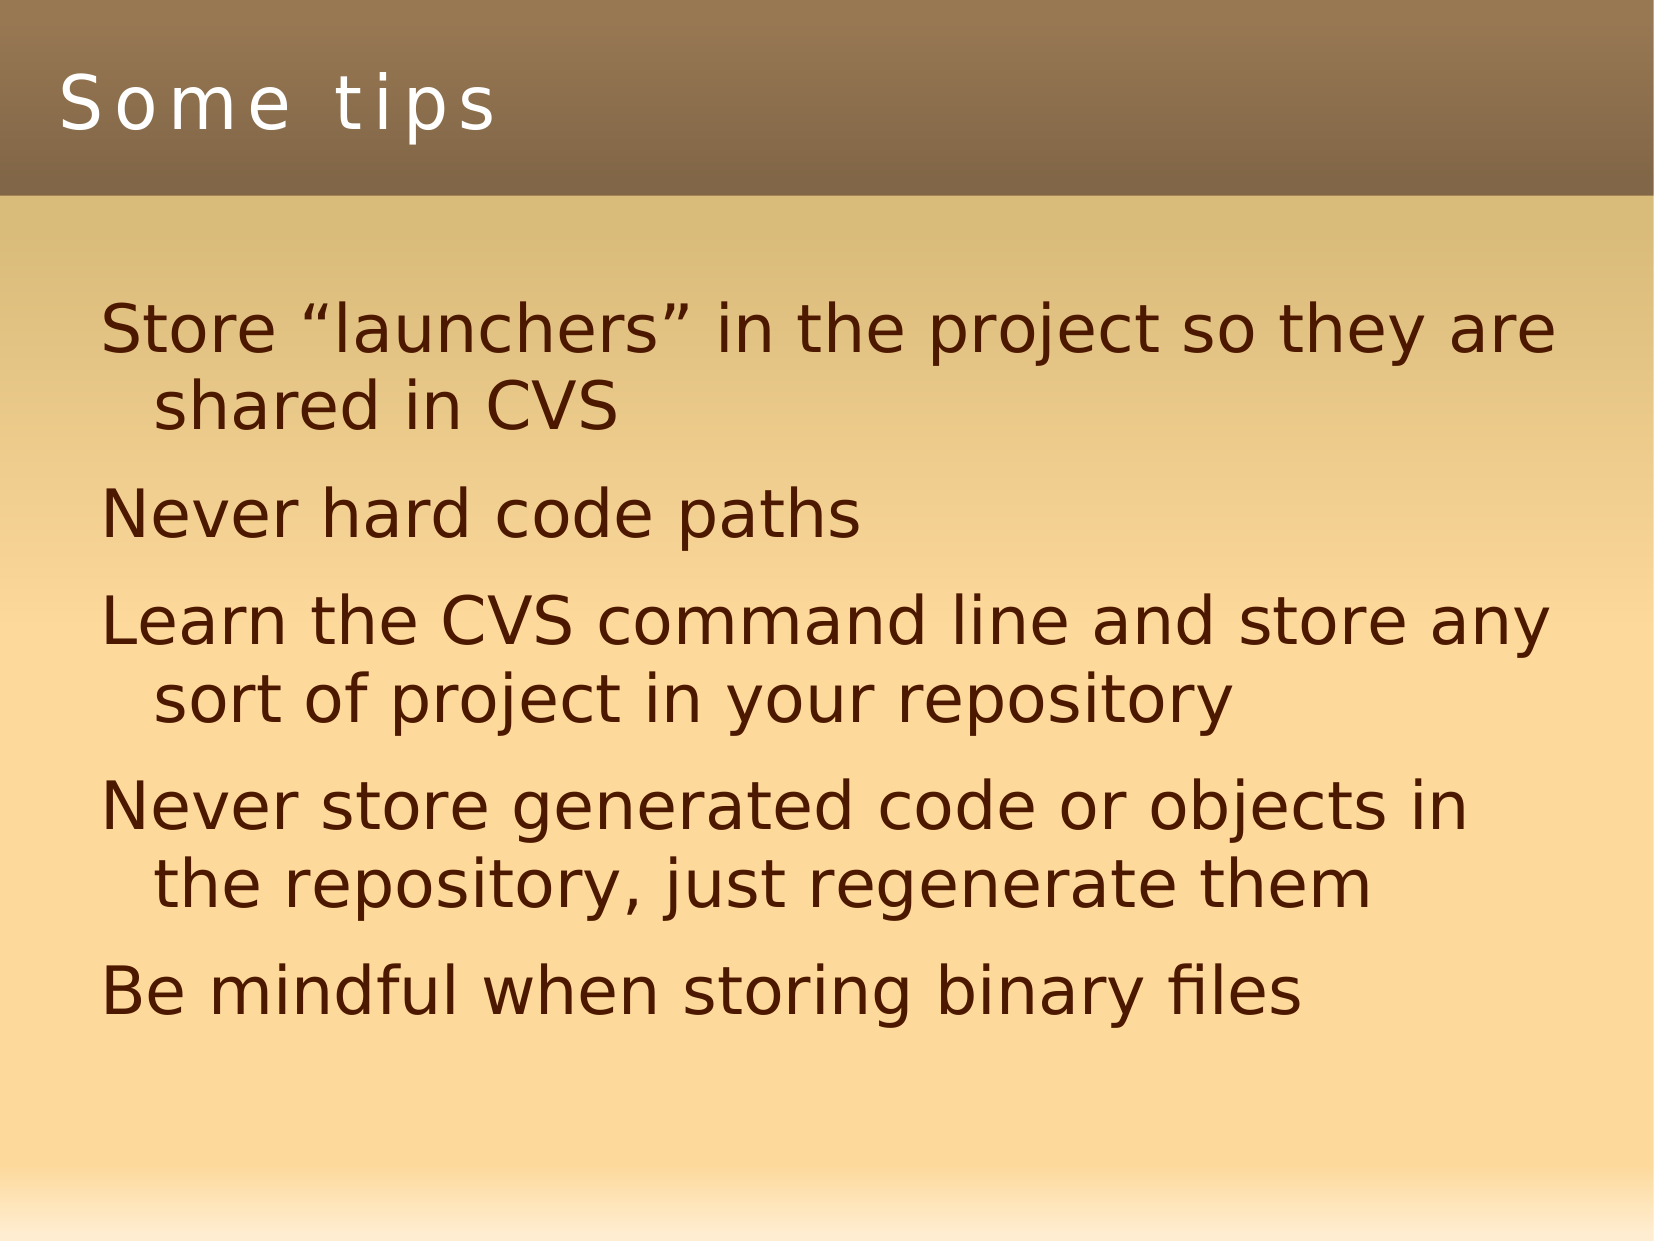

# Some tips
Store “launchers” in the project so they are shared in CVS
Never hard code paths
Learn the CVS command line and store any sort of project in your repository
Never store generated code or objects in the repository, just regenerate them
Be mindful when storing binary files